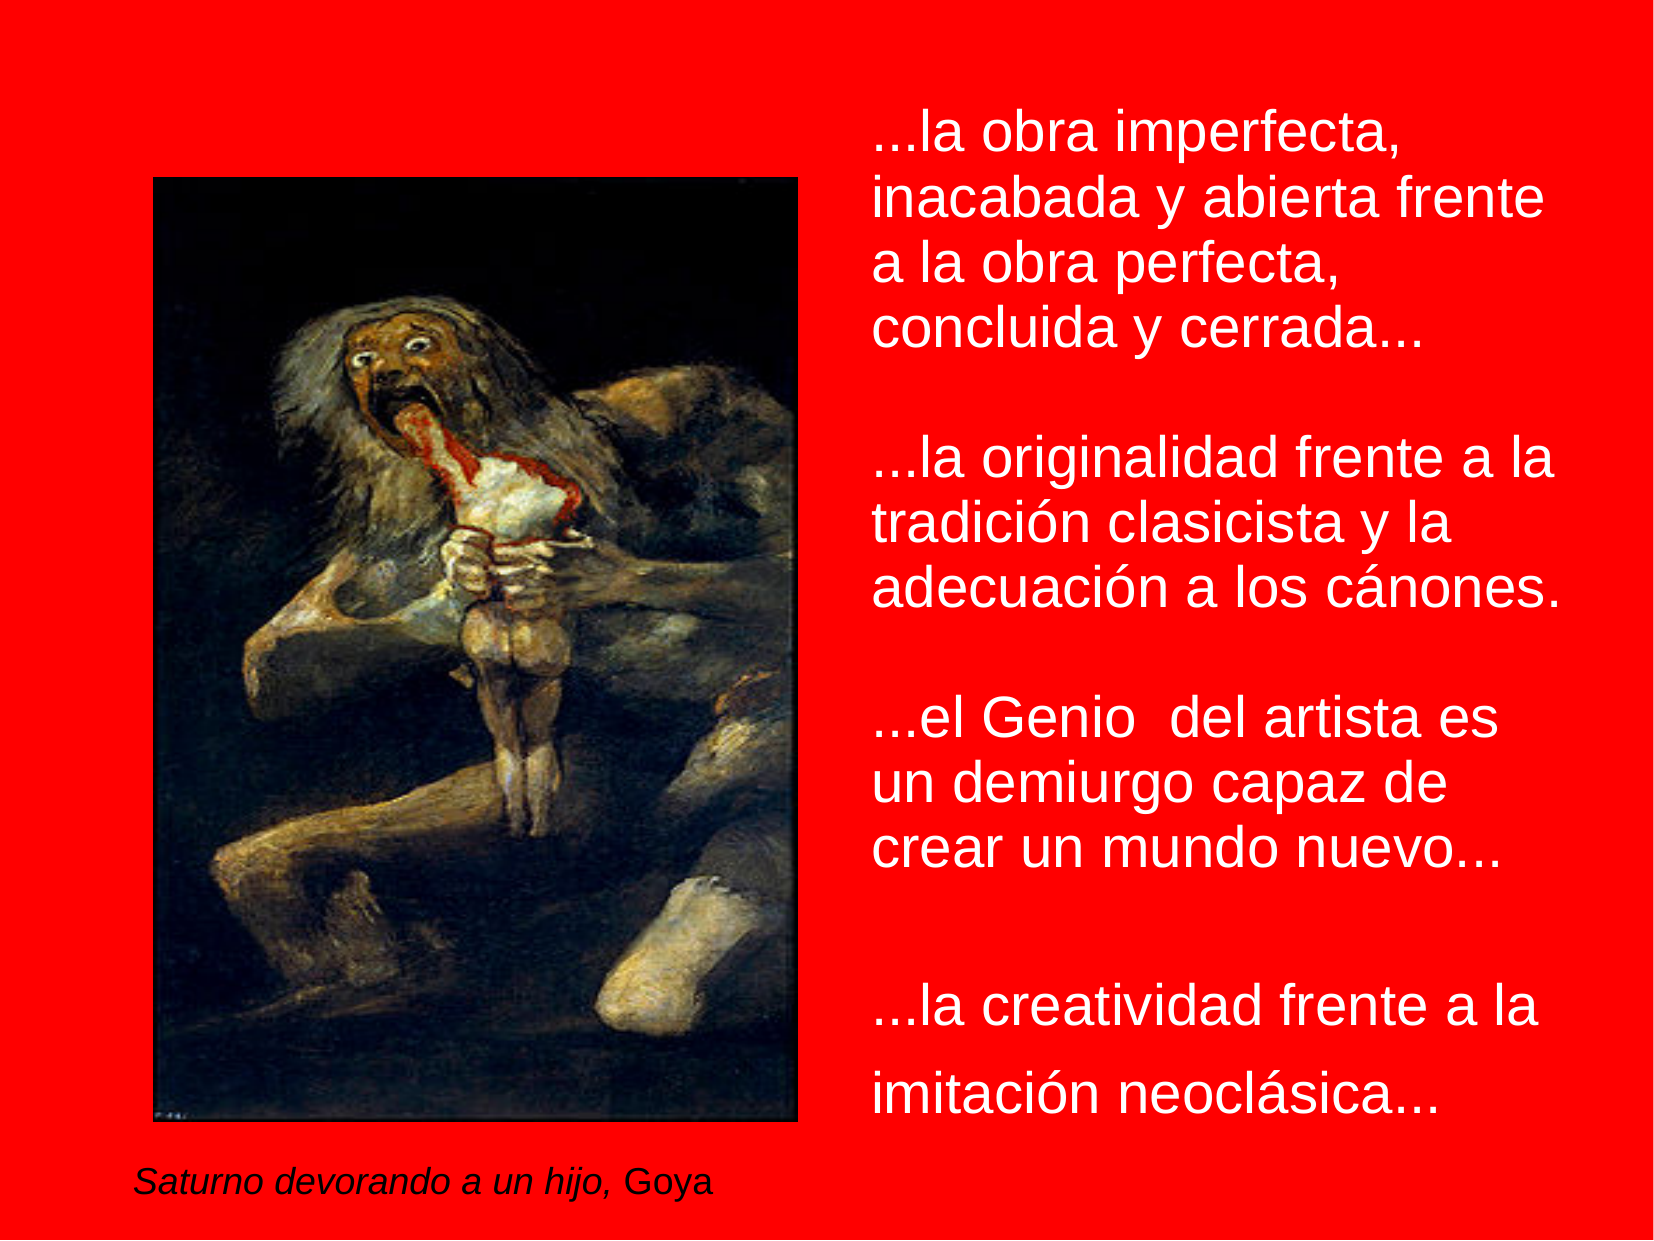

...la obra imperfecta, inacabada y abierta frente a la obra perfecta, concluida y cerrada...
...la originalidad frente a la tradición clasicista y la adecuación a los cánones.
...el Genio del artista es un demiurgo capaz de crear un mundo nuevo...
...la creatividad frente a la imitación neoclásica...
Saturno devorando a un hijo, Goya